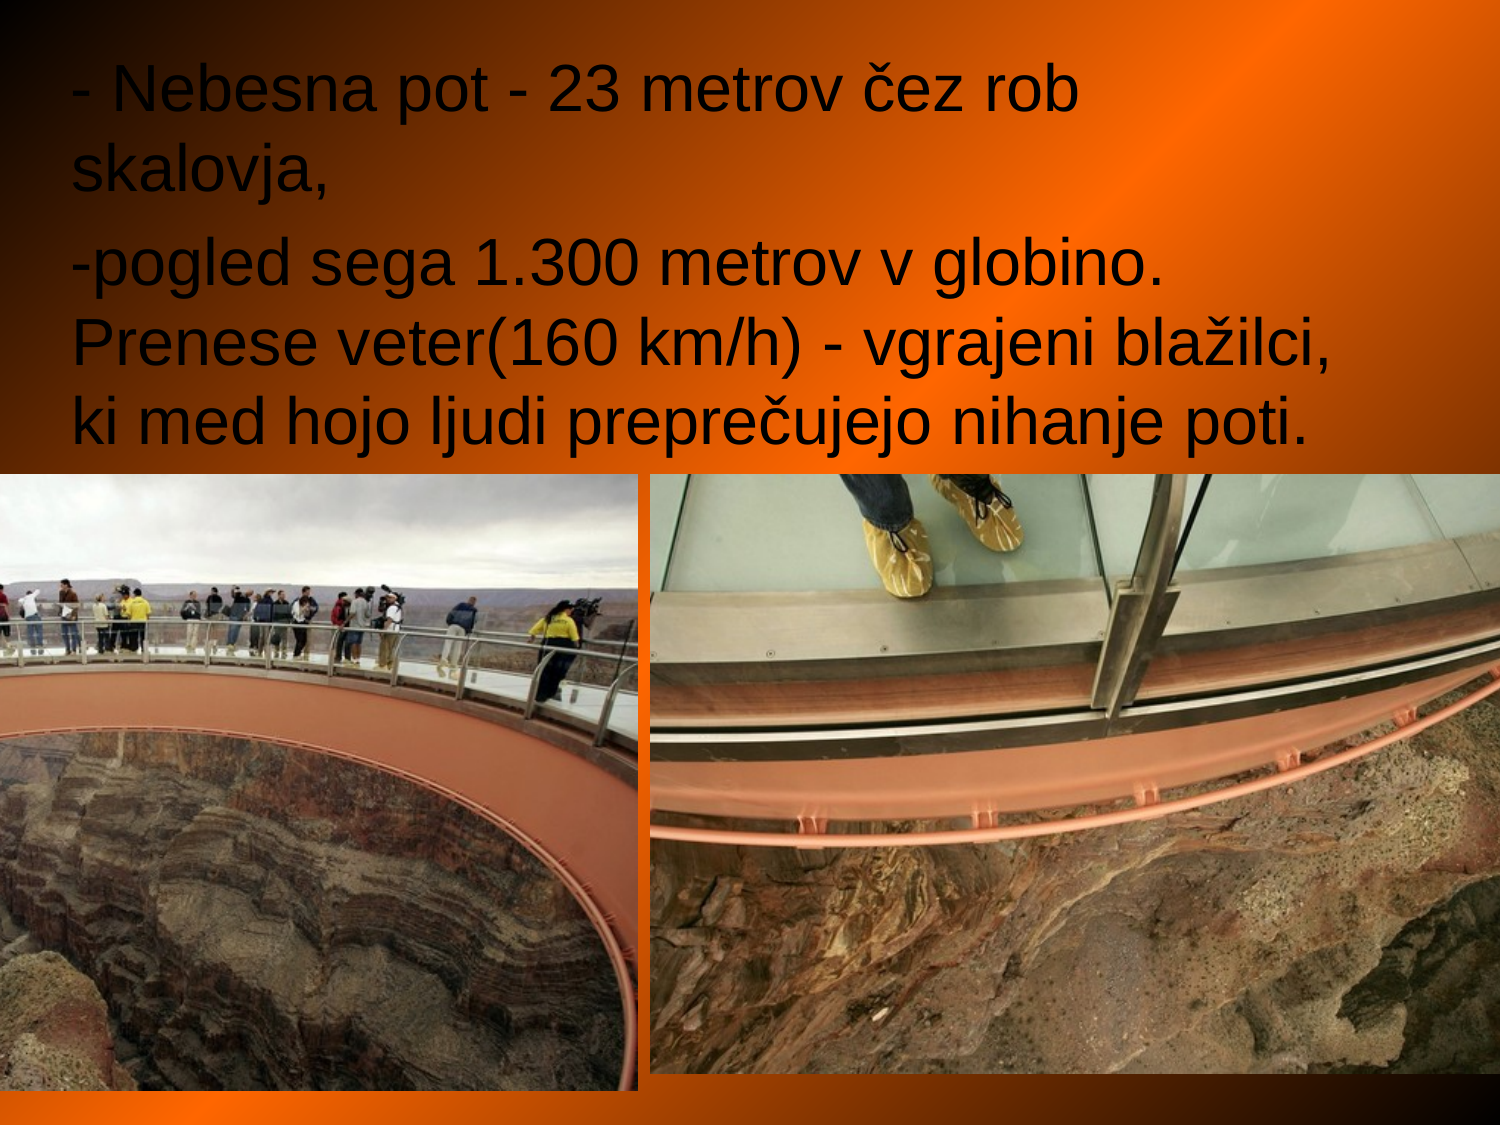

# - Nebesna pot - 23 metrov čez rob skalovja,
 -pogled sega 1.300 metrov v globino. Prenese veter(160 km/h) - vgrajeni blažilci, ki med hojo ljudi preprečujejo nihanje poti.